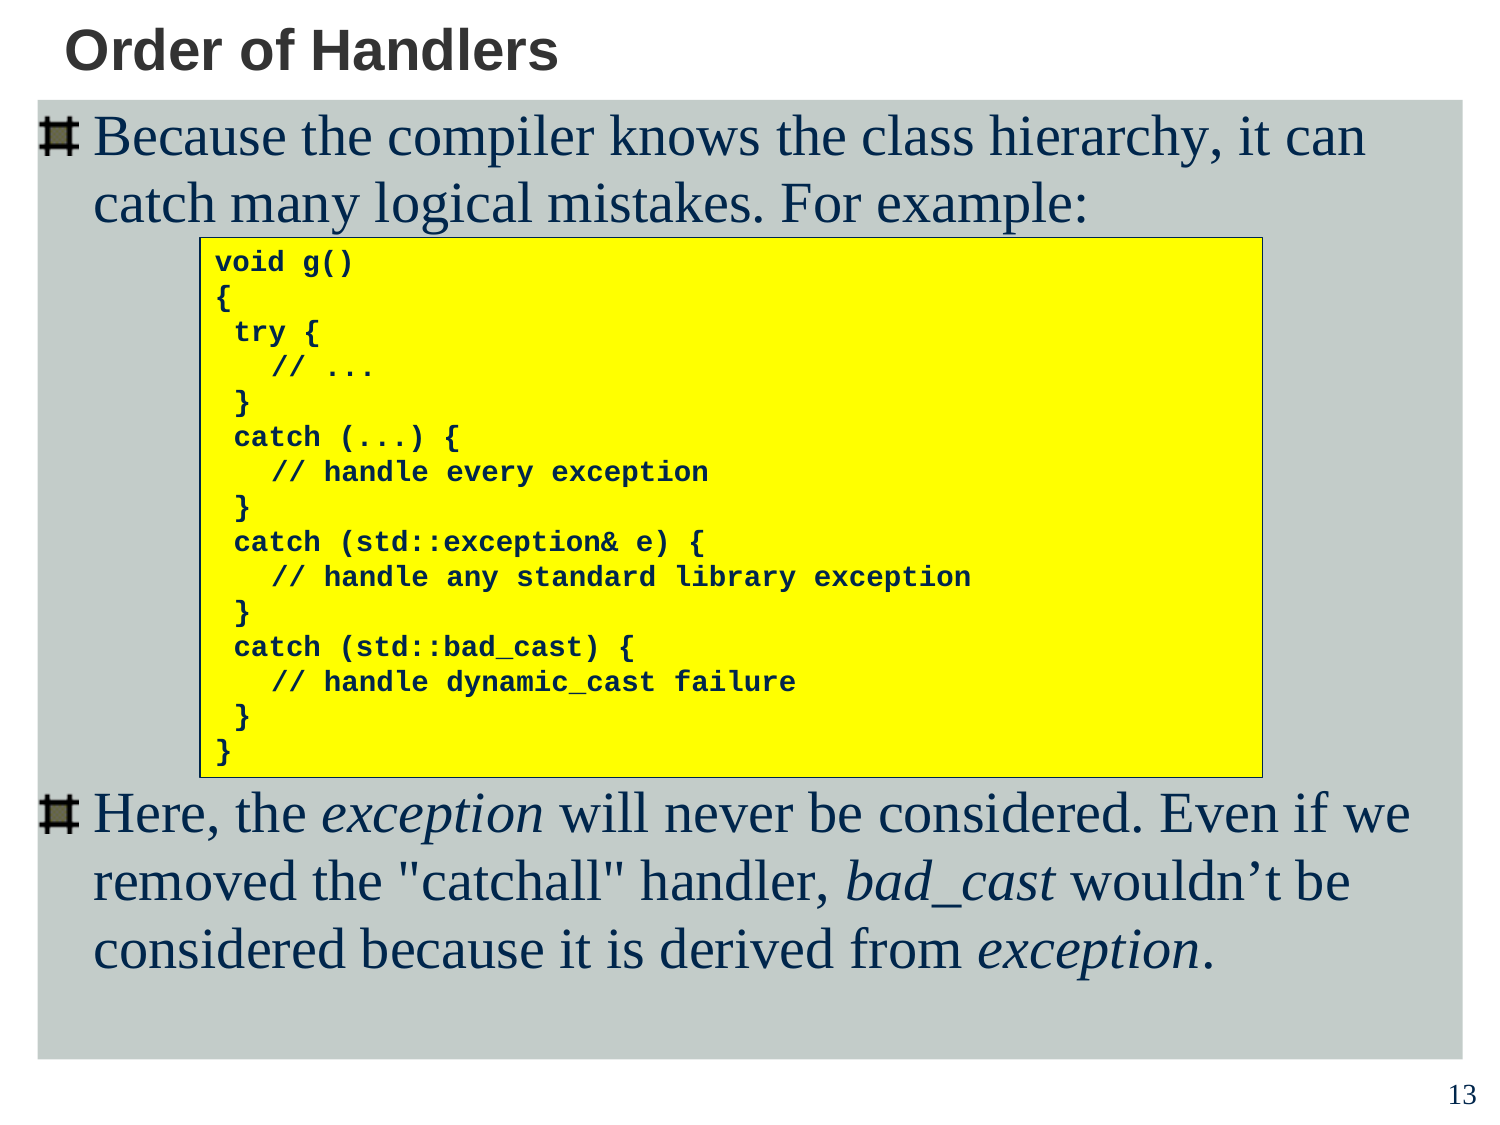

# Order of Handlers
Because the compiler knows the class hierarchy, it can catch many logical mistakes. For example:
Here, the exception will never be considered. Even if we removed the "catchall" handler, bad_cast wouldn’t be considered because it is derived from exception.
void g()
{
	try {
		// ...
	}
	catch (...) {
		// handle every exception
	}
	catch (std::exception& e) {
		// handle any standard library exception
	}
	catch (std::bad_cast) {
		// handle dynamic_cast failure
	}
}